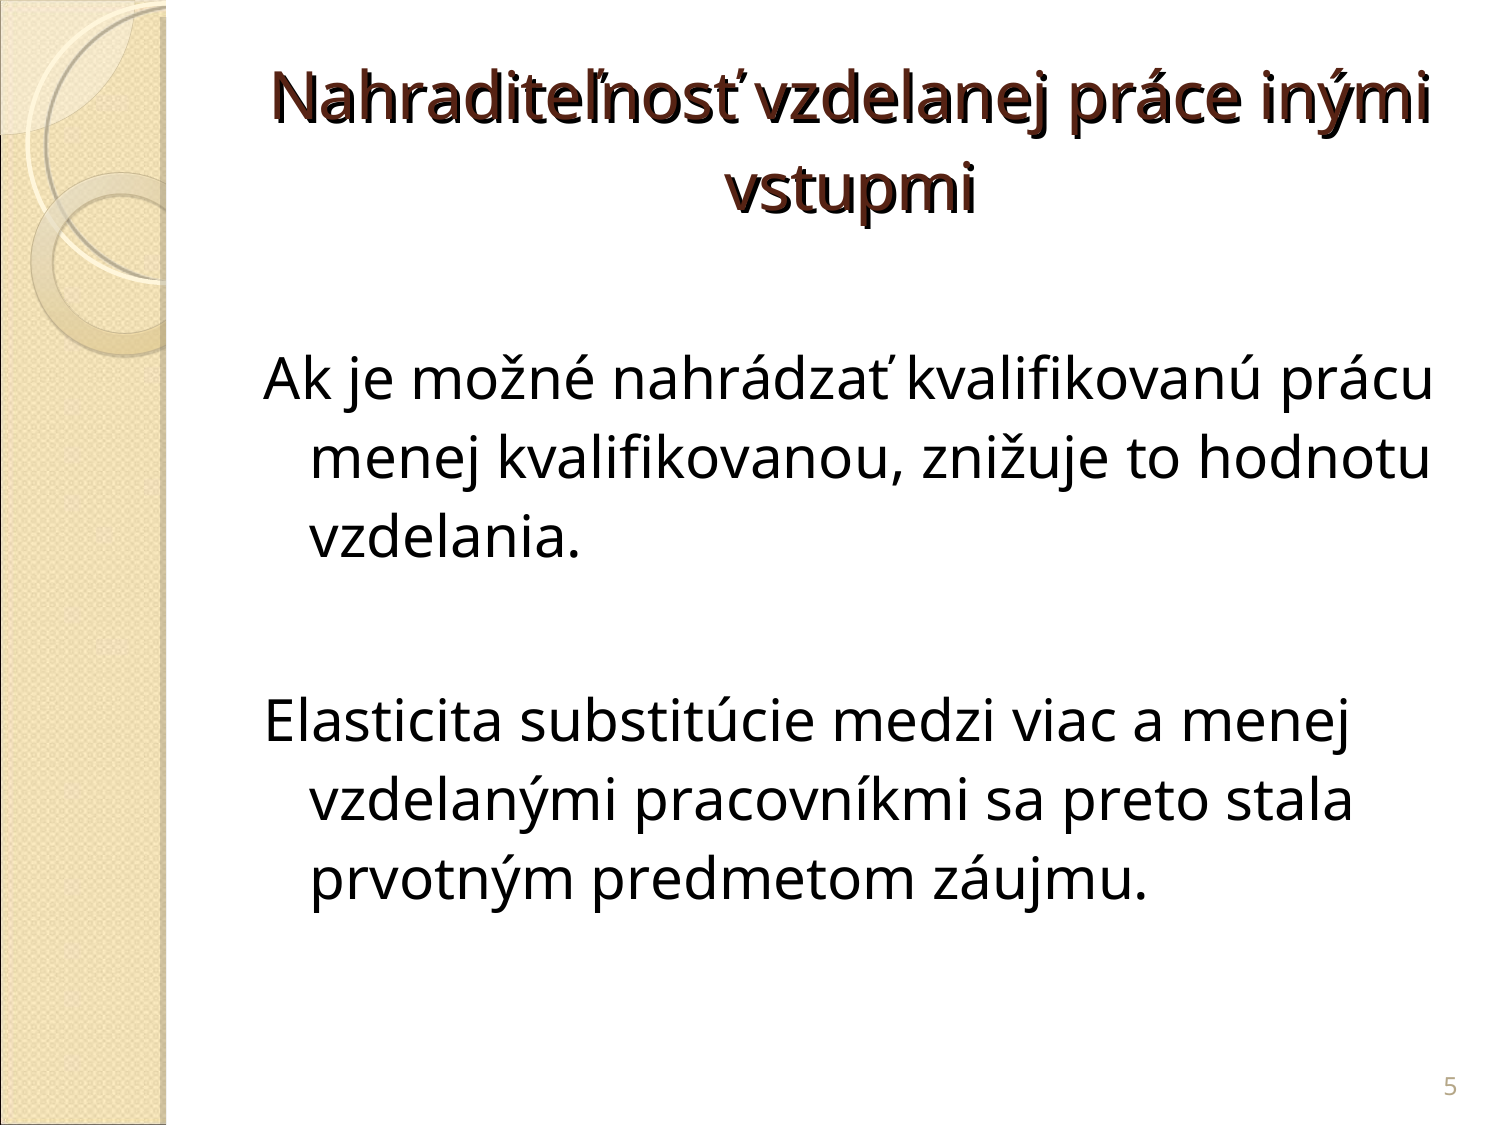

# Nahraditeľnosť vzdelanej práce inými vstupmi
Ak je možné nahrádzať kvalifikovanú prácu menej kvalifikovanou, znižuje to hodnotu vzdelania.
Elasticita substitúcie medzi viac a menej vzdelanými pracovníkmi sa preto stala prvotným predmetom záujmu.